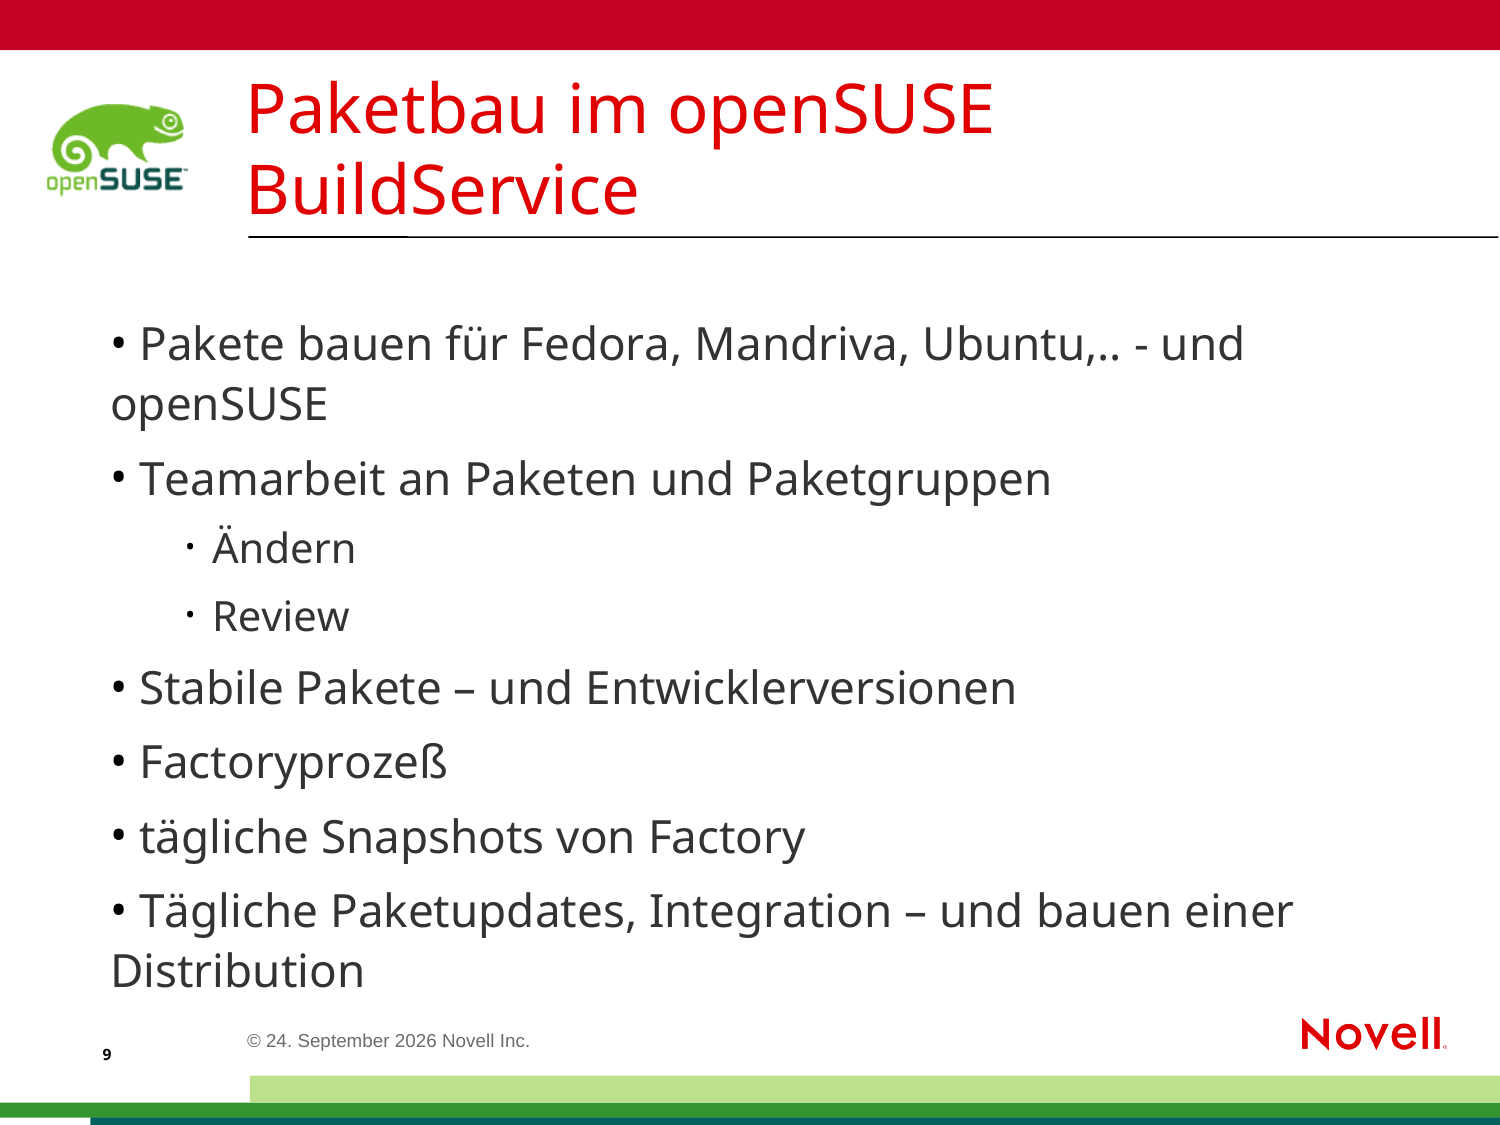

# Paketbau im openSUSE BuildService
 Pakete bauen für Fedora, Mandriva, Ubuntu,.. - und openSUSE
 Teamarbeit an Paketen und Paketgruppen
Ändern
Review
 Stabile Pakete – und Entwicklerversionen
 Factoryprozeß
 tägliche Snapshots von Factory
 Tägliche Paketupdates, Integration – und bauen einer Distribution